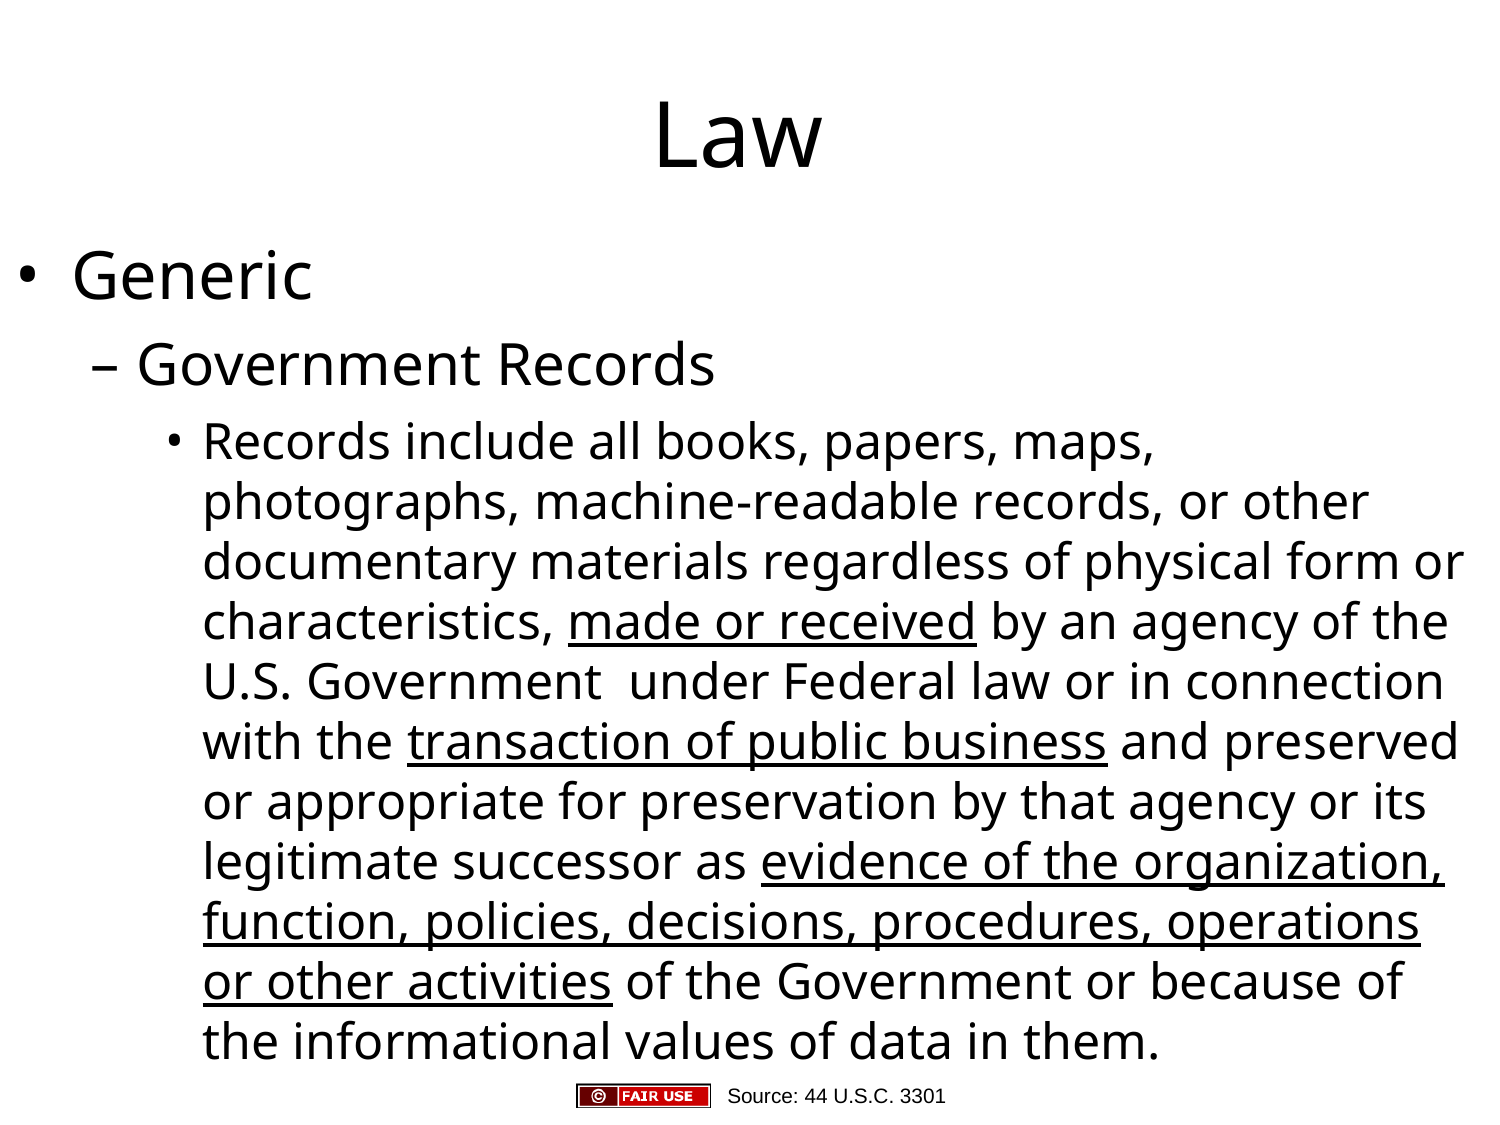

# Law
Generic
Government Records
Records include all books, papers, maps, photographs, machine-readable records, or other documentary materials regardless of physical form or characteristics, made or received by an agency of the U.S. Government under Federal law or in connection with the transaction of public business and preserved or appropriate for preservation by that agency or its legitimate successor as evidence of the organization, function, policies, decisions, procedures, operations or other activities of the Government or because of the informational values of data in them.
Source: 44 U.S.C. 3301